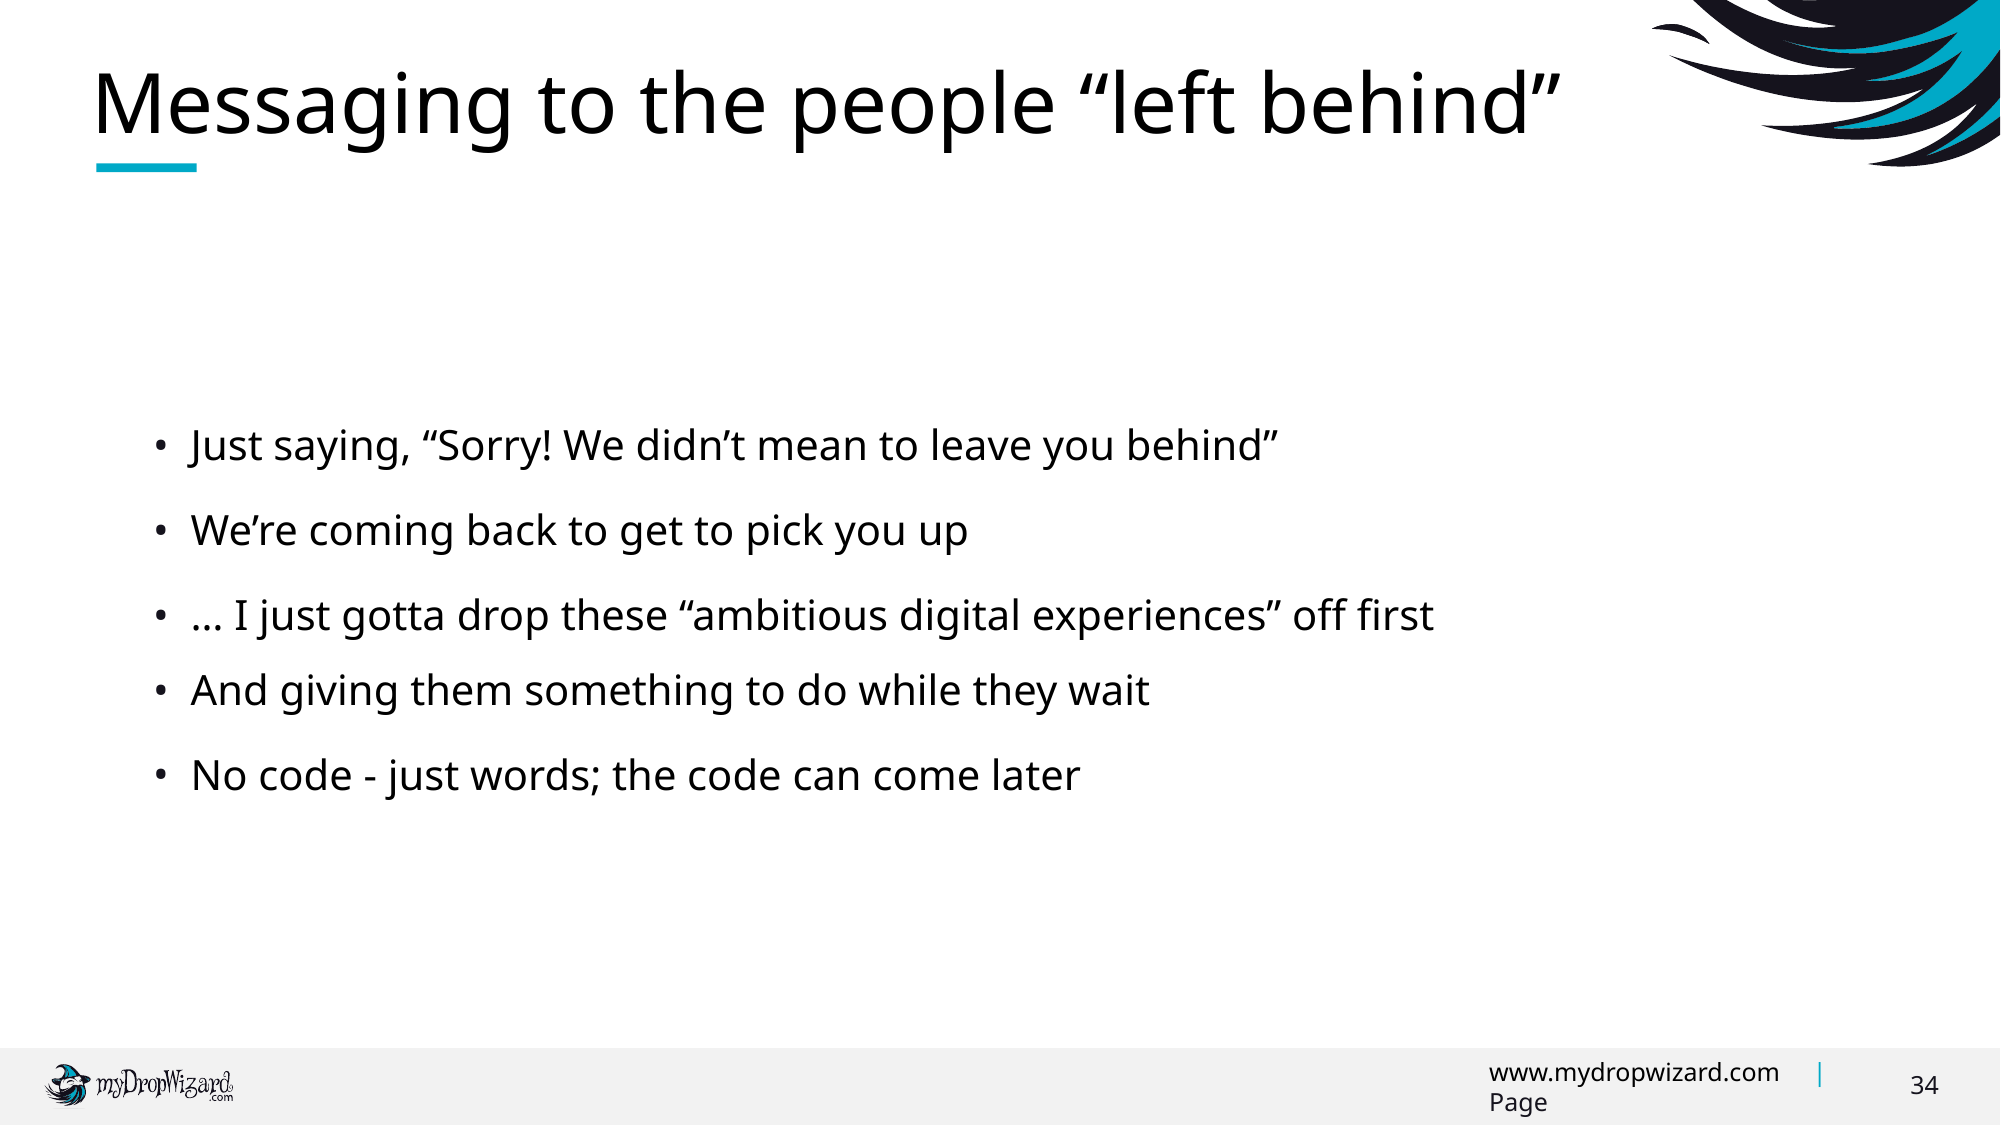

Messaging to the people “left behind”
# Just saying, “Sorry! We didn’t mean to leave you behind”
We’re coming back to get to pick you up
… I just gotta drop these “ambitious digital experiences” off first
And giving them something to do while they wait
No code - just words; the code can come later